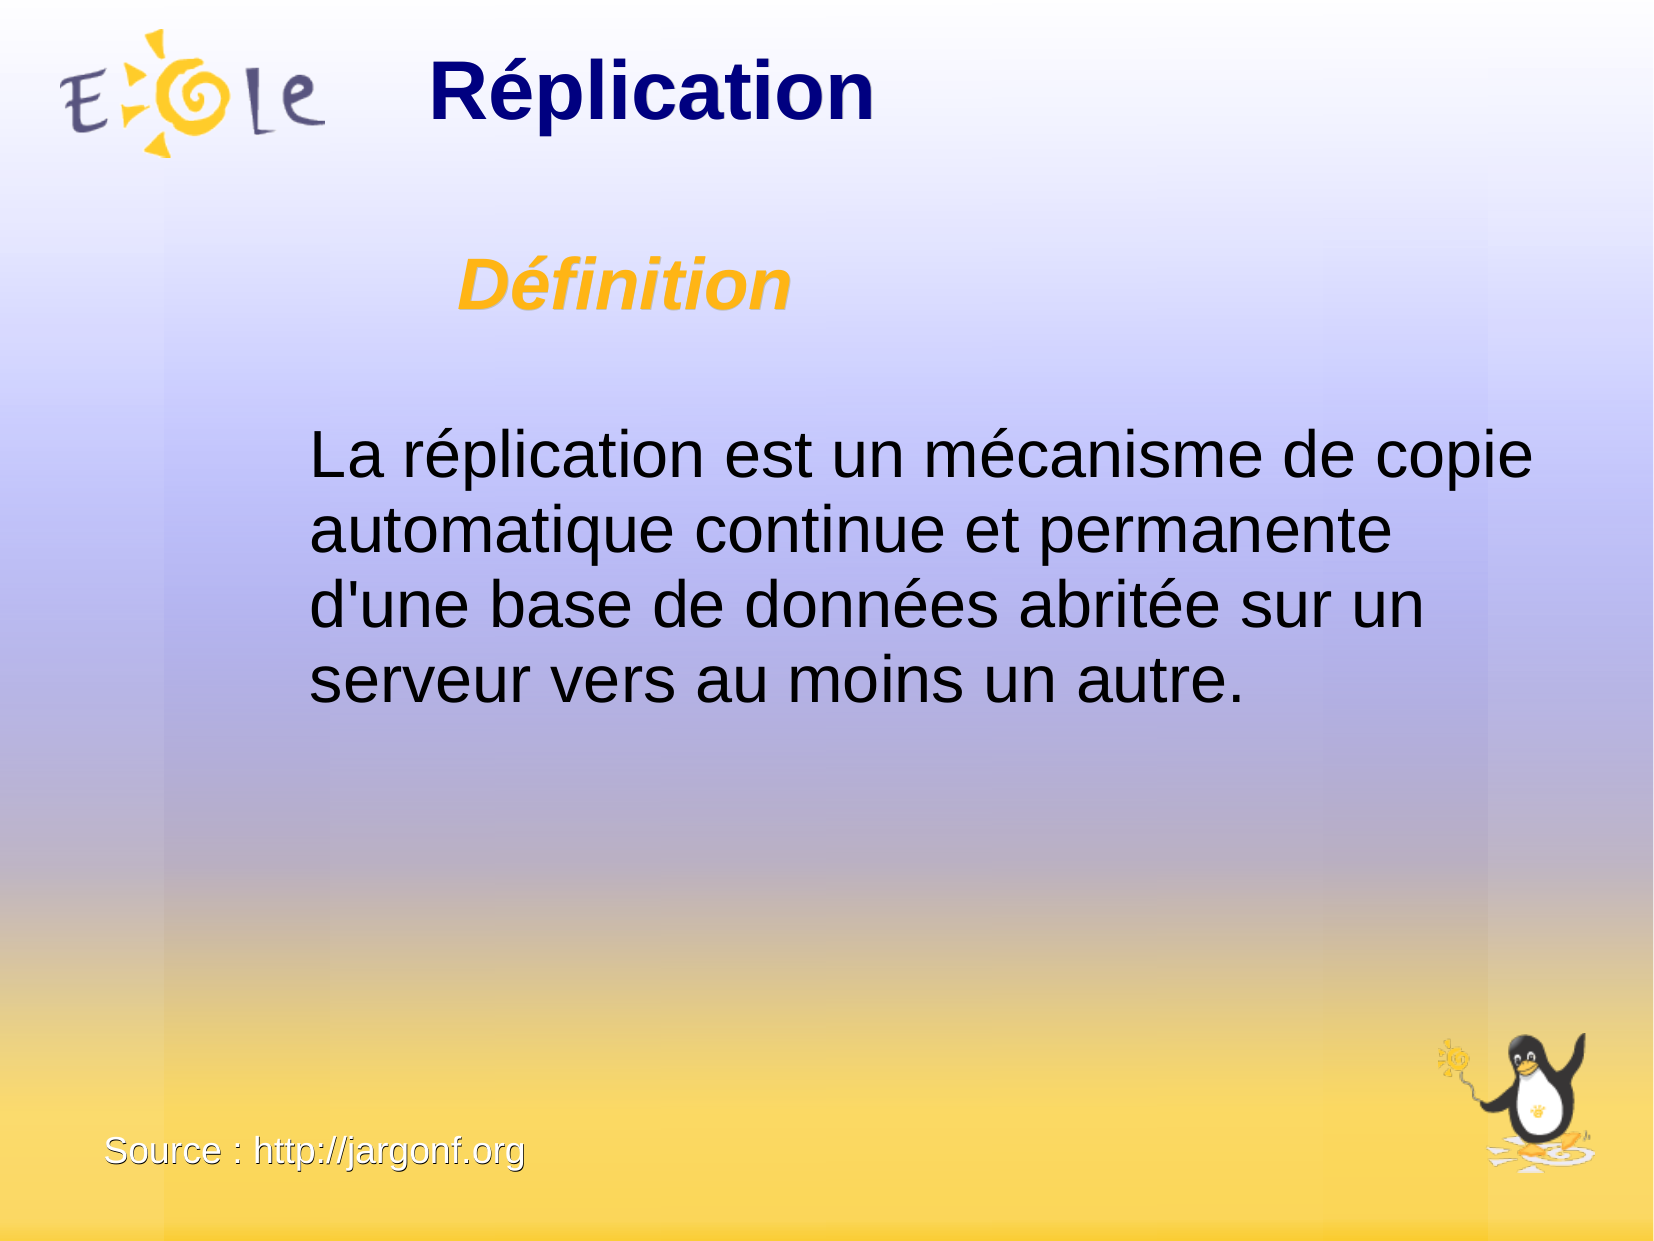

Réplication
Définition
La réplication est un mécanisme de copie
automatique continue et permanente
d'une base de données abritée sur un
serveur vers au moins un autre.
Source : http://jargonf.org